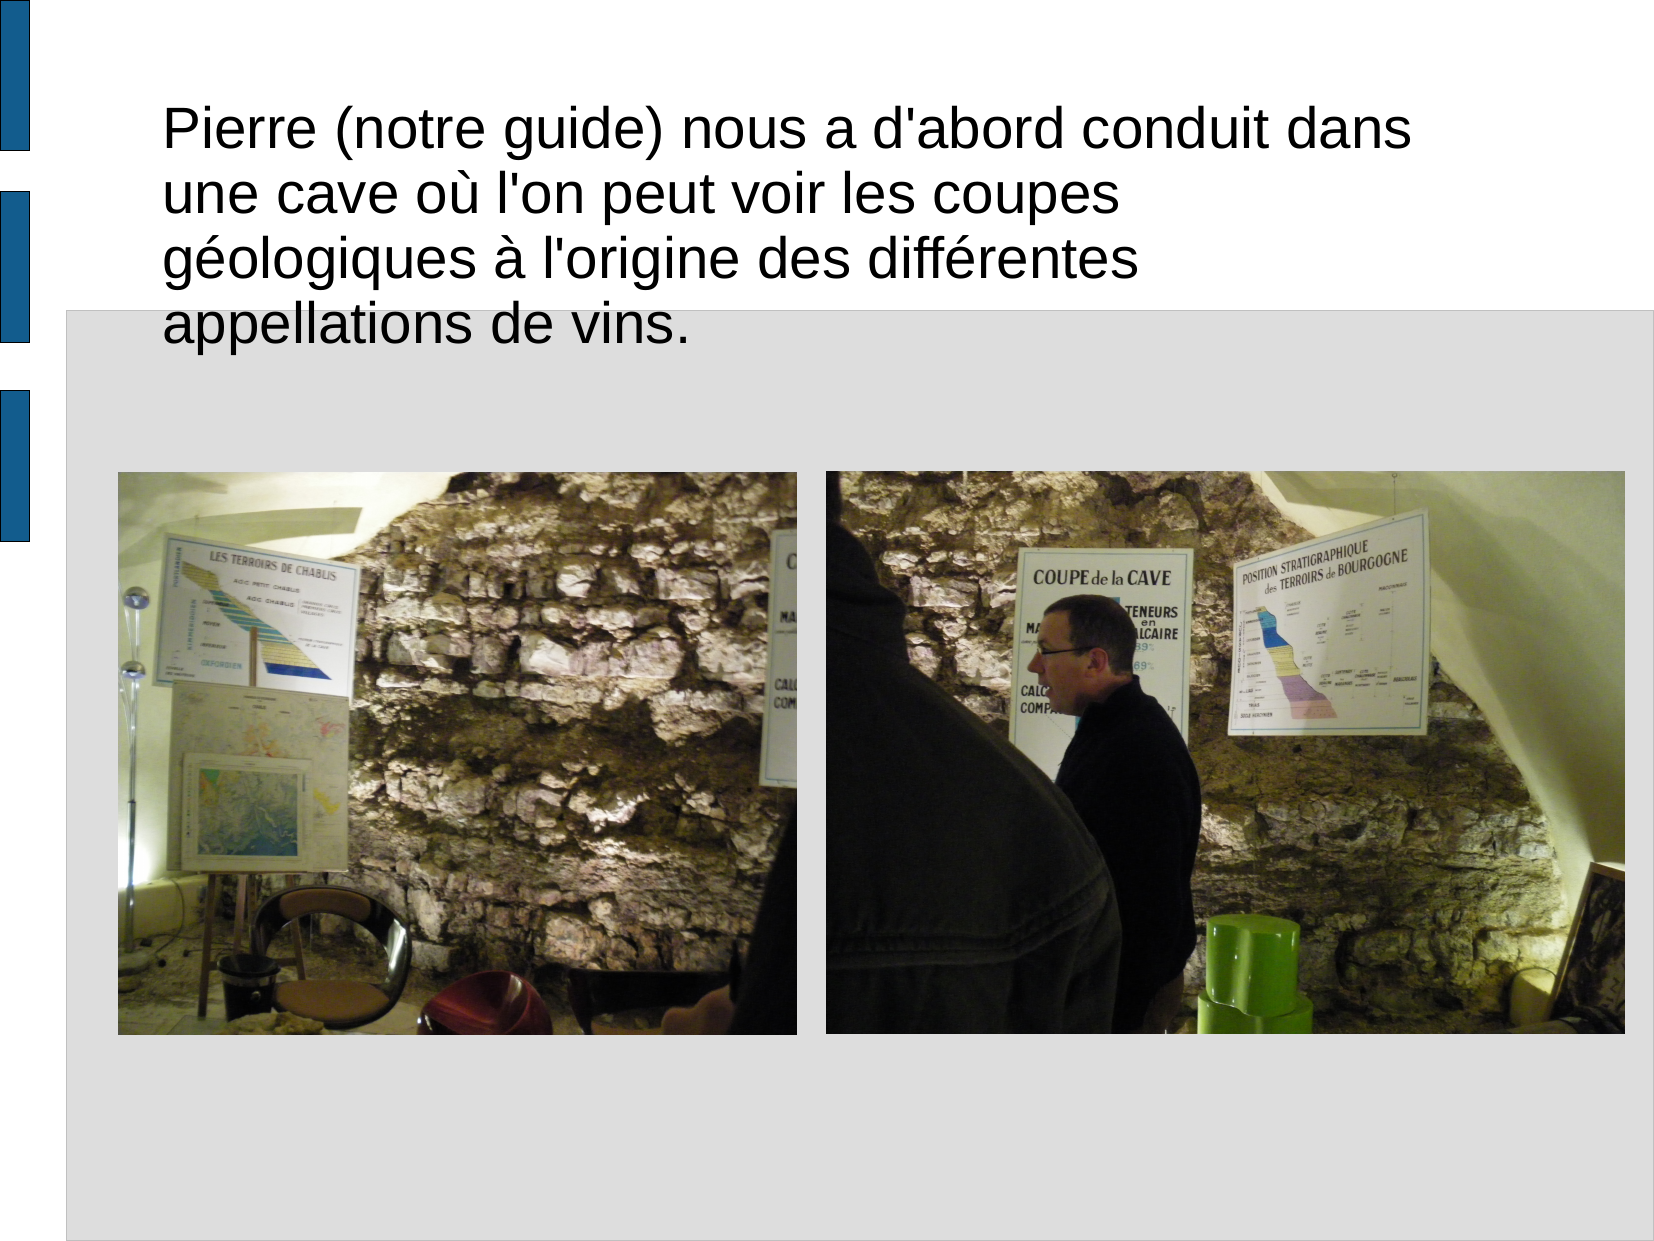

Pierre (notre guide) nous a d'abord conduit dans une cave où l'on peut voir les coupes géologiques à l'origine des différentes appellations de vins.